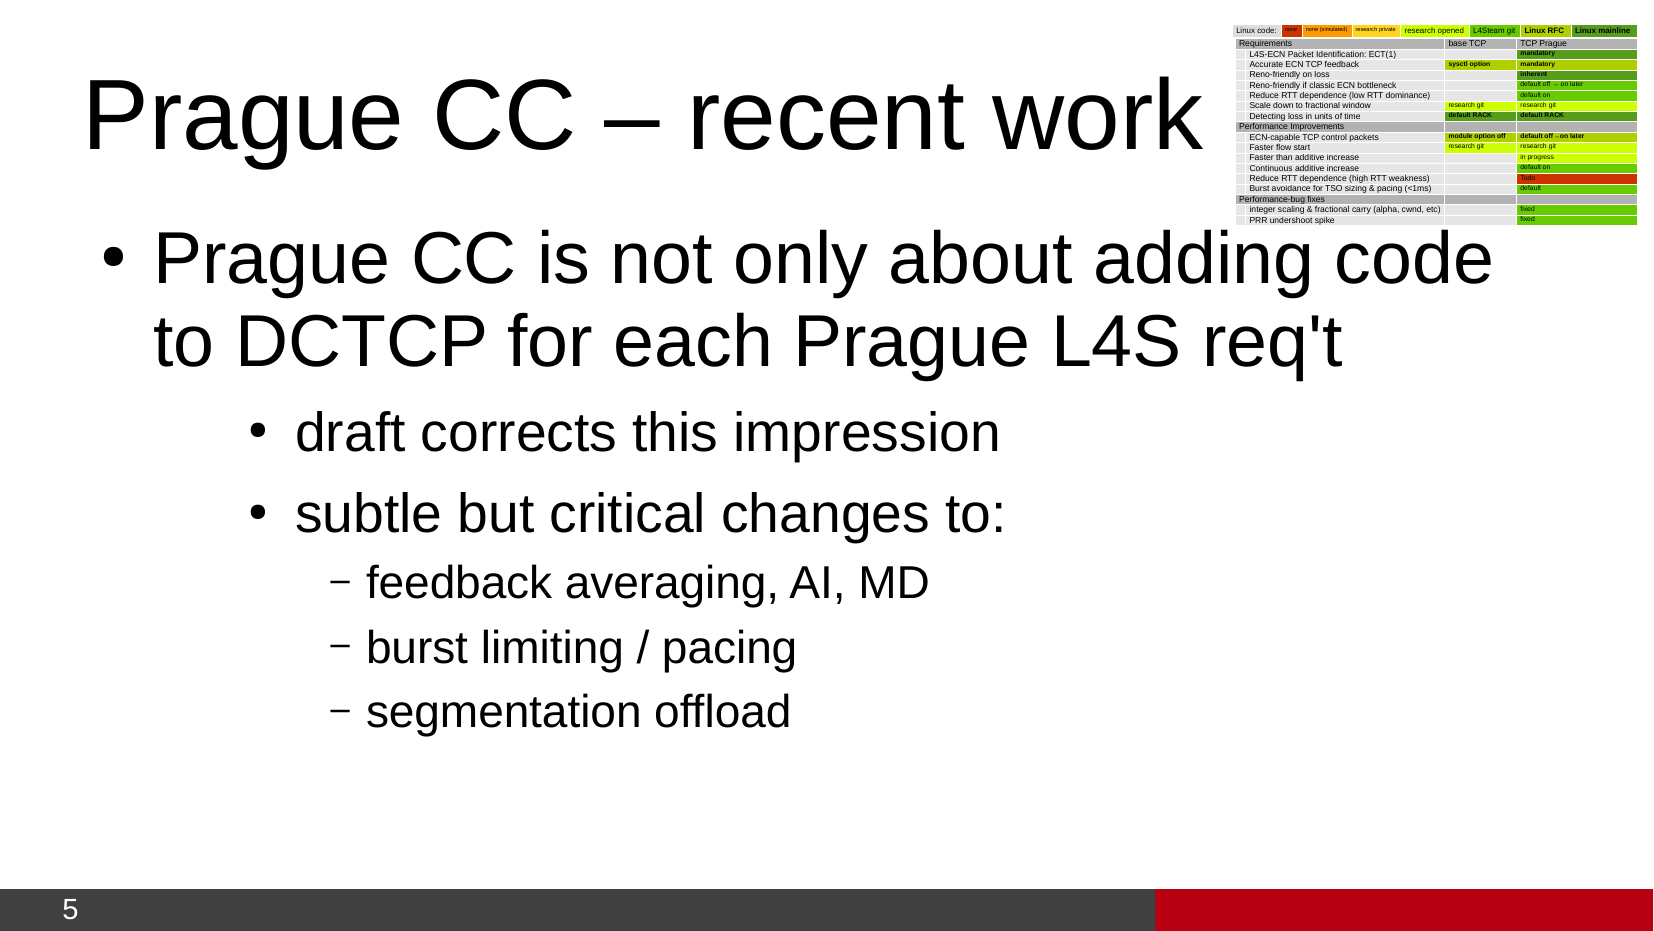

# Prague CC – recent work
Prague CC is not only about adding code to DCTCP for each Prague L4S req't
draft corrects this impression
subtle but critical changes to:
feedback averaging, AI, MD
burst limiting / pacing
segmentation offload
5